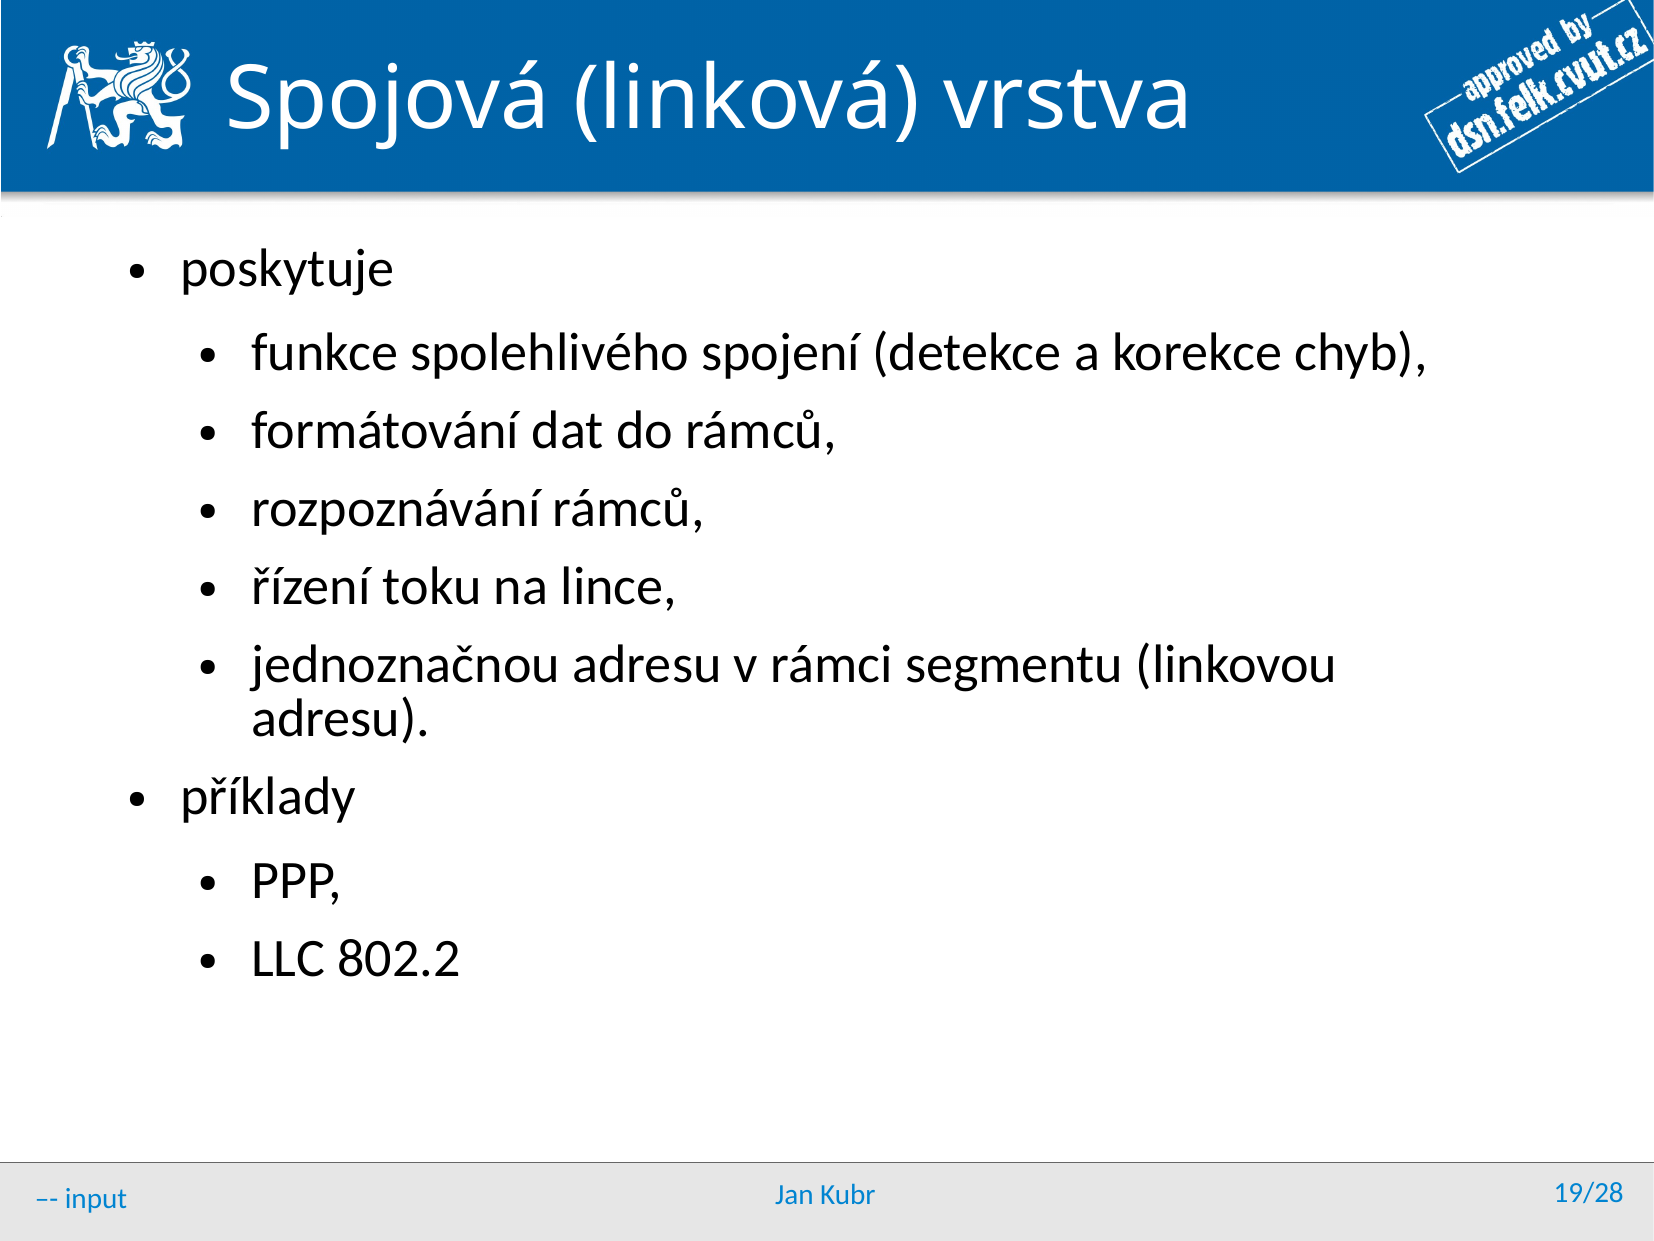

# Spojová (linková) vrstva
poskytuje
funkce spolehlivého spojení (detekce a korekce chyb),
formátování dat do rámců,
rozpoznávání rámců,
řízení toku na lince,
jednoznačnou adresu v rámci segmentu (linkovou adresu).
příklady
PPP,
LLC 802.2
19
Jan Kubr
02/2006